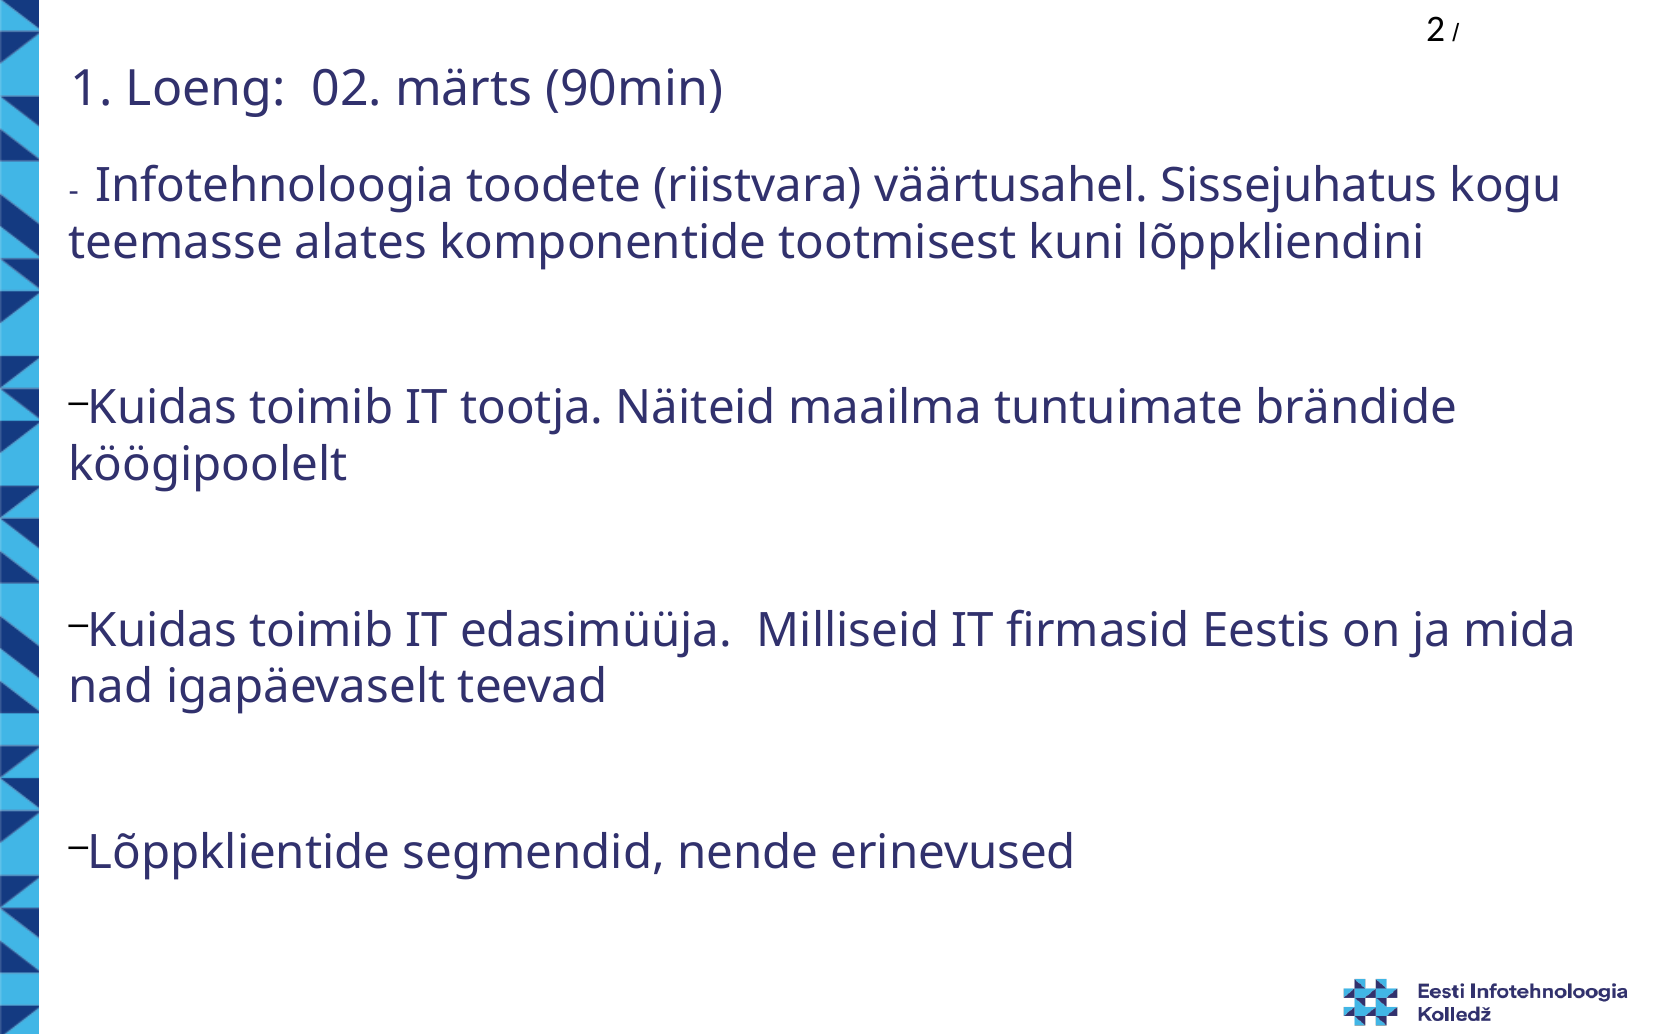

# 1. Loeng: 02. märts (90min)
- Infotehnoloogia toodete (riistvara) väärtusahel. Sissejuhatus kogu teemasse alates komponentide tootmisest kuni lõppkliendini
Kuidas toimib IT tootja. Näiteid maailma tuntuimate brändide köögipoolelt
Kuidas toimib IT edasimüüja. Milliseid IT firmasid Eestis on ja mida nad igapäevaselt teevad
Lõppklientide segmendid, nende erinevused